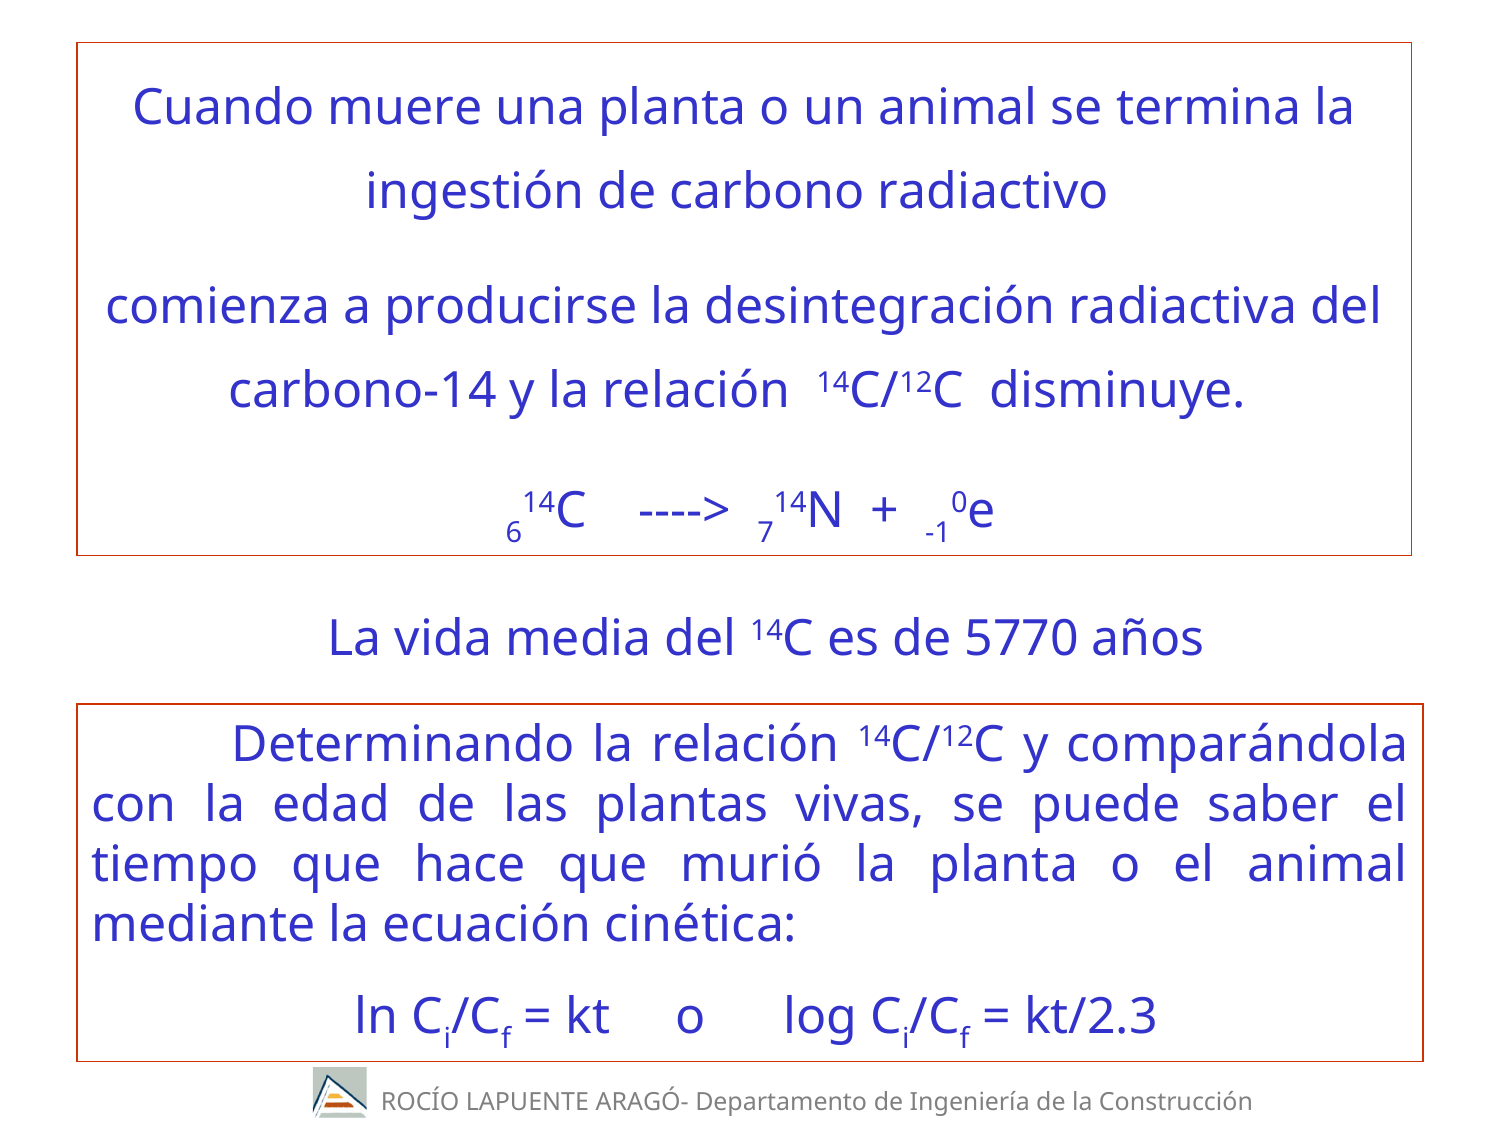

Cuando muere una planta o un animal se termina la ingestión de carbono radiactivo
comienza a producirse la desintegración radiactiva del carbono-14 y la relación 14C/12C disminuye.
 614C    ---->  714N  +  -10e
La vida media del 14C es de 5770 años
          Determinando la relación 14C/12C y comparándola con la edad de las plantas vivas, se puede saber el tiempo que hace que murió la planta o el animal mediante la ecuación cinética:
 ln Ci/Cf = kt o log Ci/Cf = kt/2.3